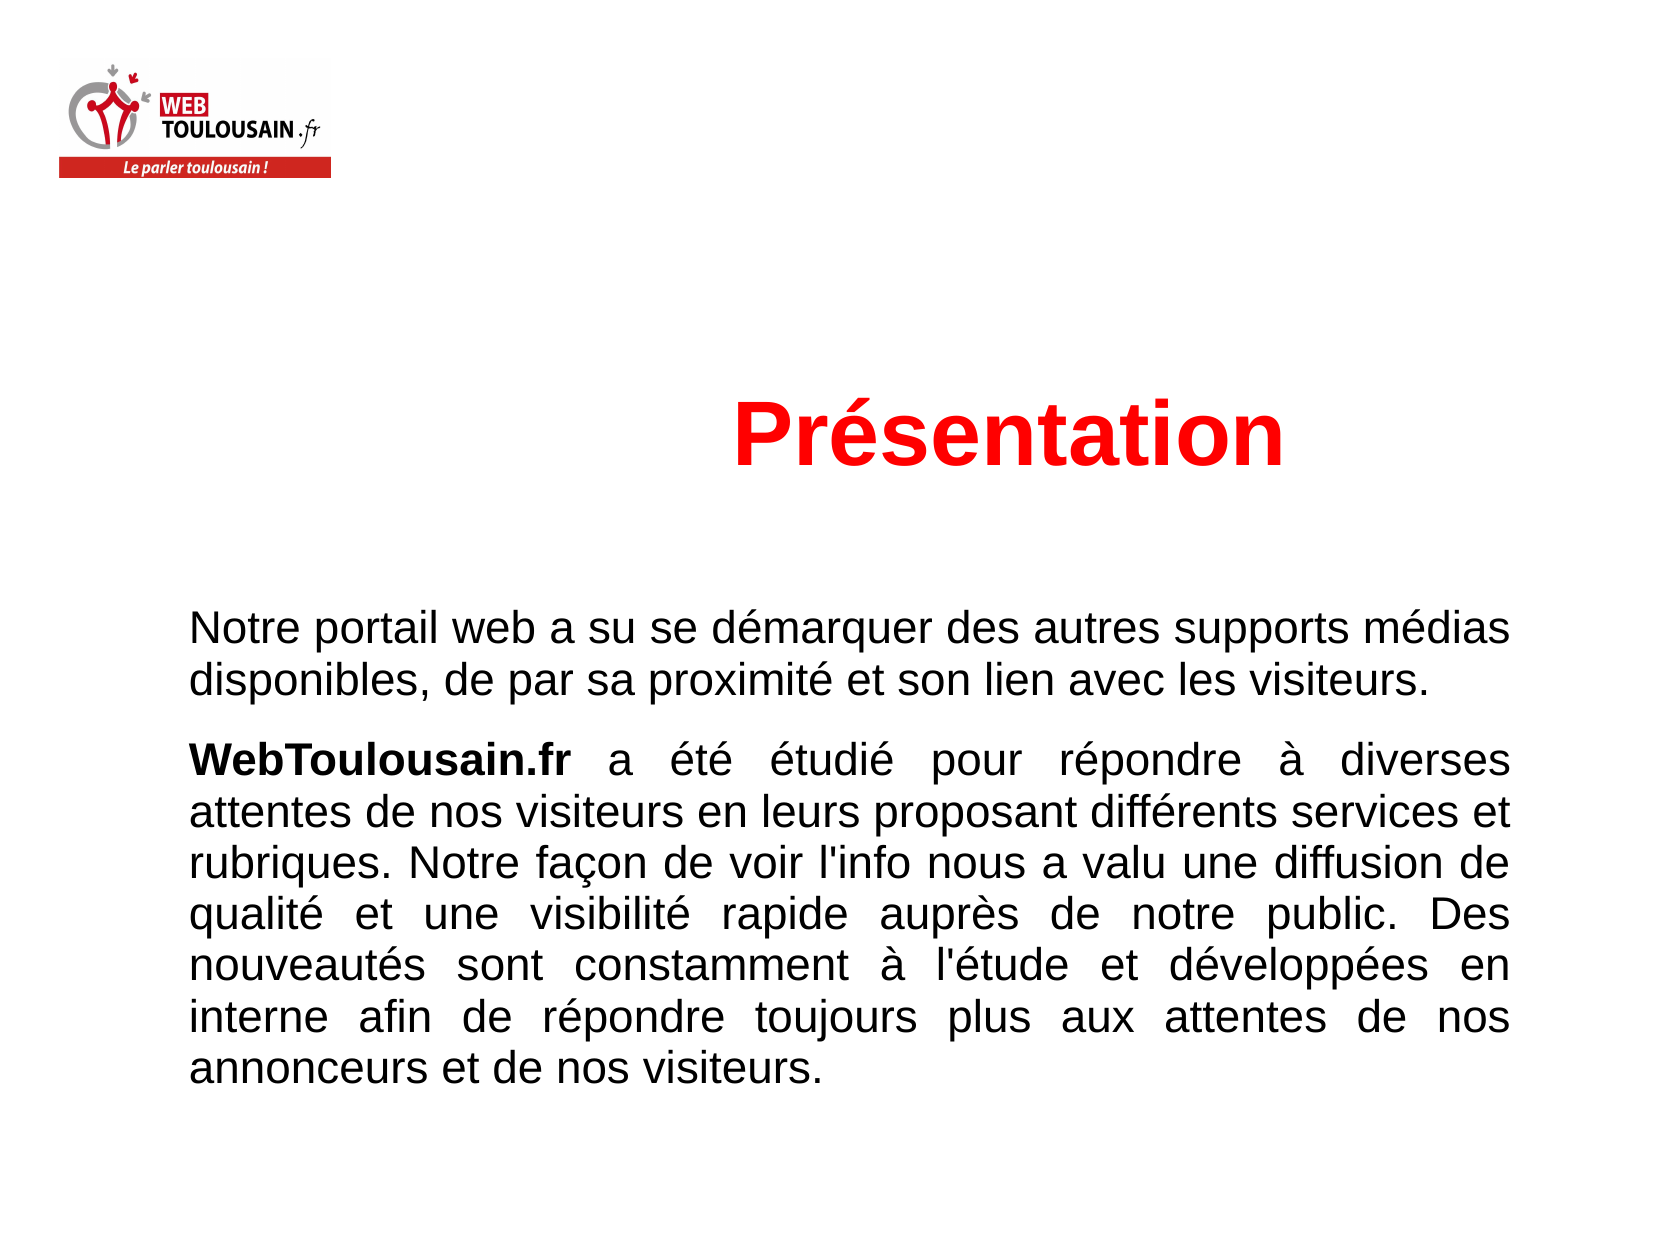

# Présentation
Notre portail web a su se démarquer des autres supports médias disponibles, de par sa proximité et son lien avec les visiteurs.
WebToulousain.fr a été étudié pour répondre à diverses attentes de nos visiteurs en leurs proposant différents services et rubriques. Notre façon de voir l'info nous a valu une diffusion de qualité et une visibilité rapide auprès de notre public. Des nouveautés sont constamment à l'étude et développées en interne afin de répondre toujours plus aux attentes de nos annonceurs et de nos visiteurs.